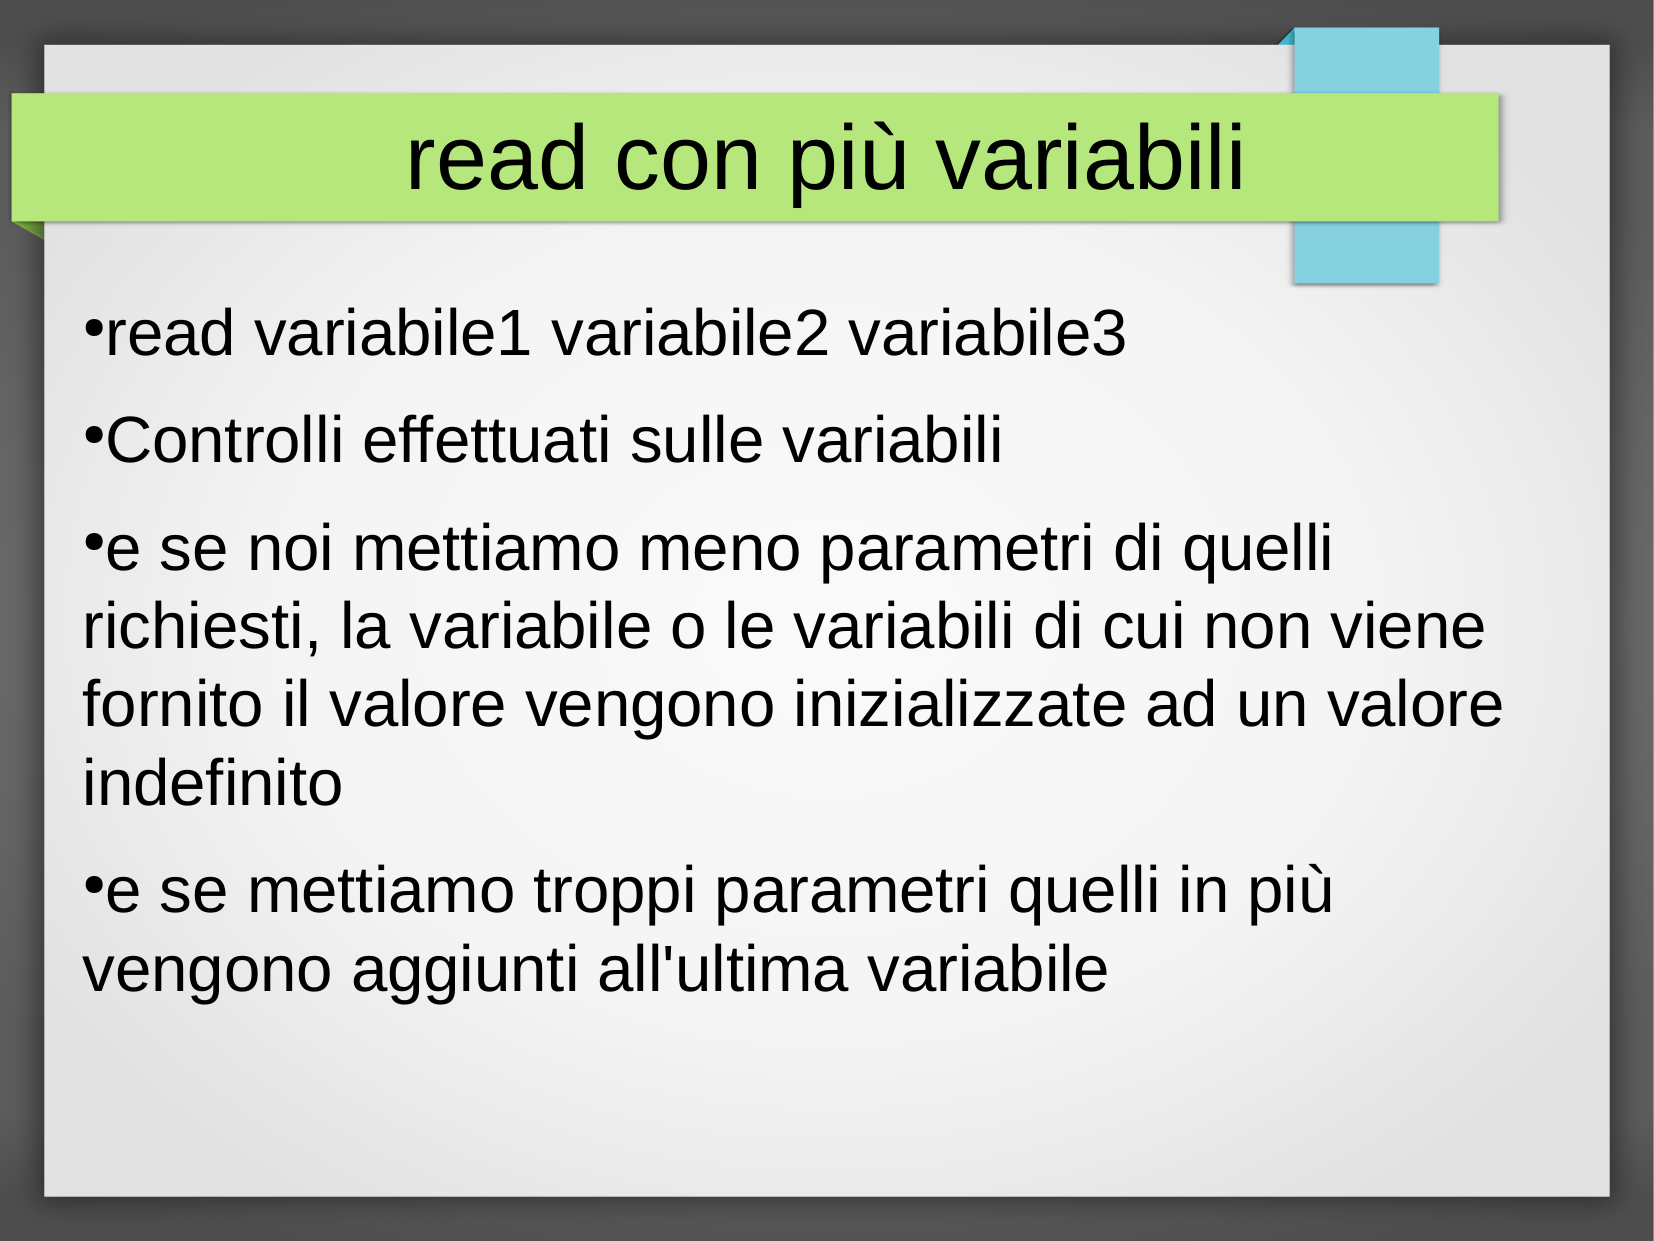

# read con più variabili
read variabile1 variabile2 variabile3
Controlli effettuati sulle variabili
e se noi mettiamo meno parametri di quelli richiesti, la variabile o le variabili di cui non viene fornito il valore vengono inizializzate ad un valore indefinito
e se mettiamo troppi parametri quelli in più vengono aggiunti all'ultima variabile